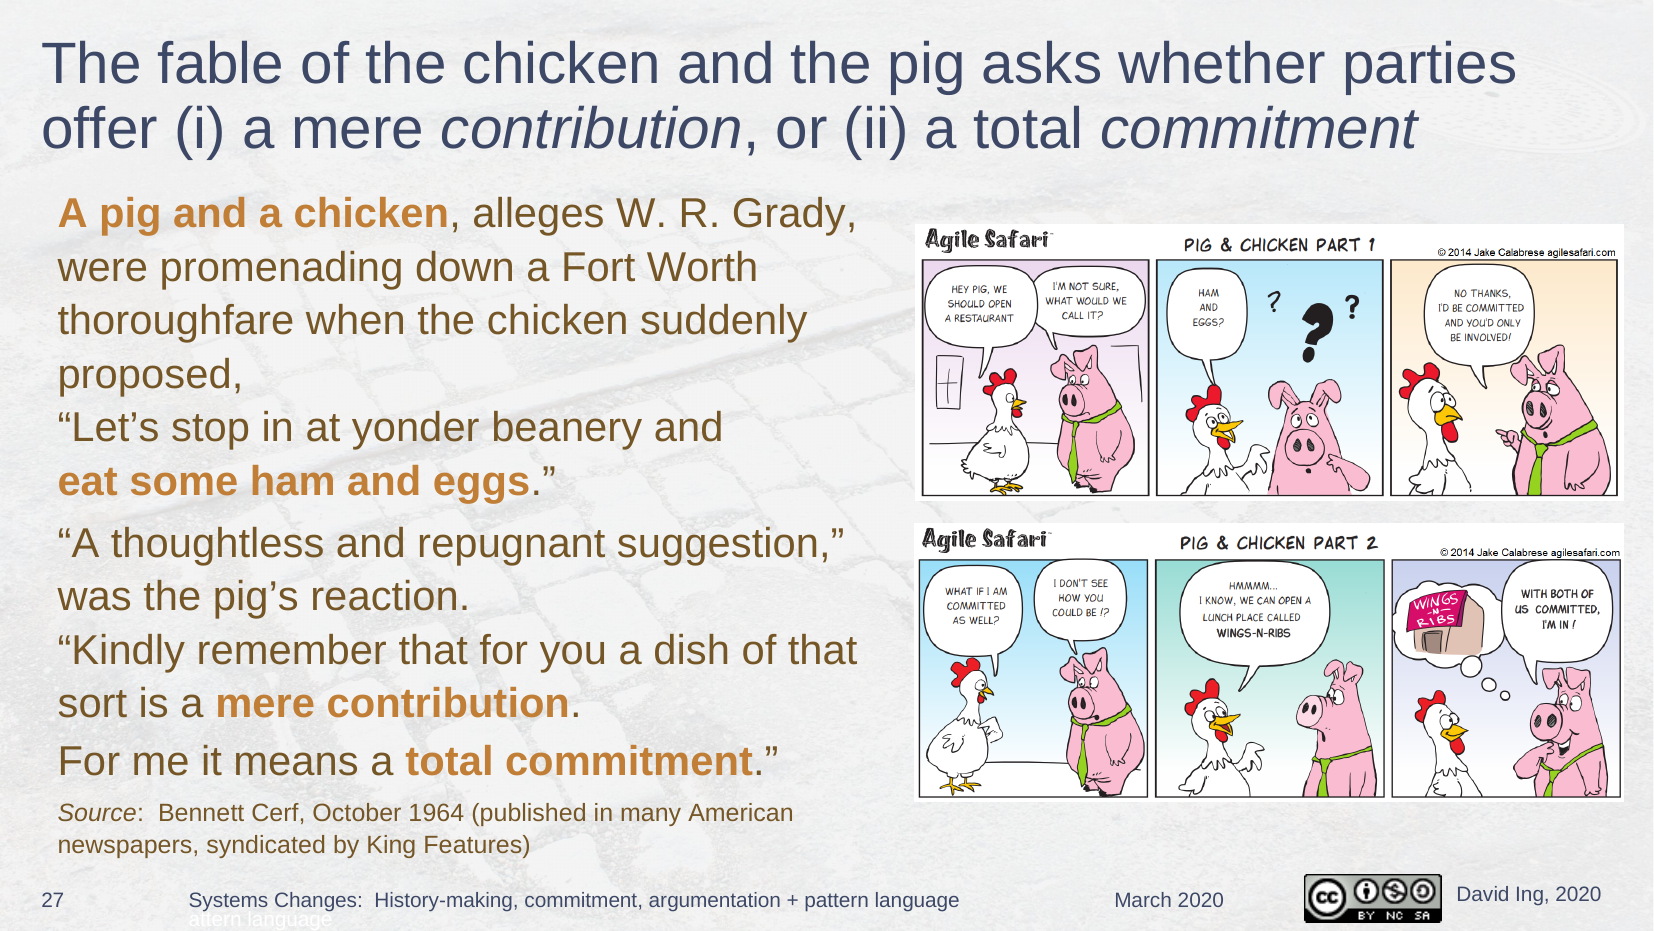

# The fable of the chicken and the pig asks whether parties offer (i) a mere contribution, or (ii) a total commitment
A pig and a chicken, alleges W. R. Grady, were promenading down a Fort Worth thoroughfare when the chicken suddenly proposed,
“Let’s stop in at yonder beanery and
eat some ham and eggs.”
“A thoughtless and repugnant suggestion,” was the pig’s reaction.
“Kindly remember that for you a dish of that sort is a mere contribution.
For me it means a total commitment.”
Source: Bennett Cerf, October 1964 (published in many American newspapers, syndicated by King Features)
Systems Changes: History-making, commitment, argumentation + pattern language
March 2020